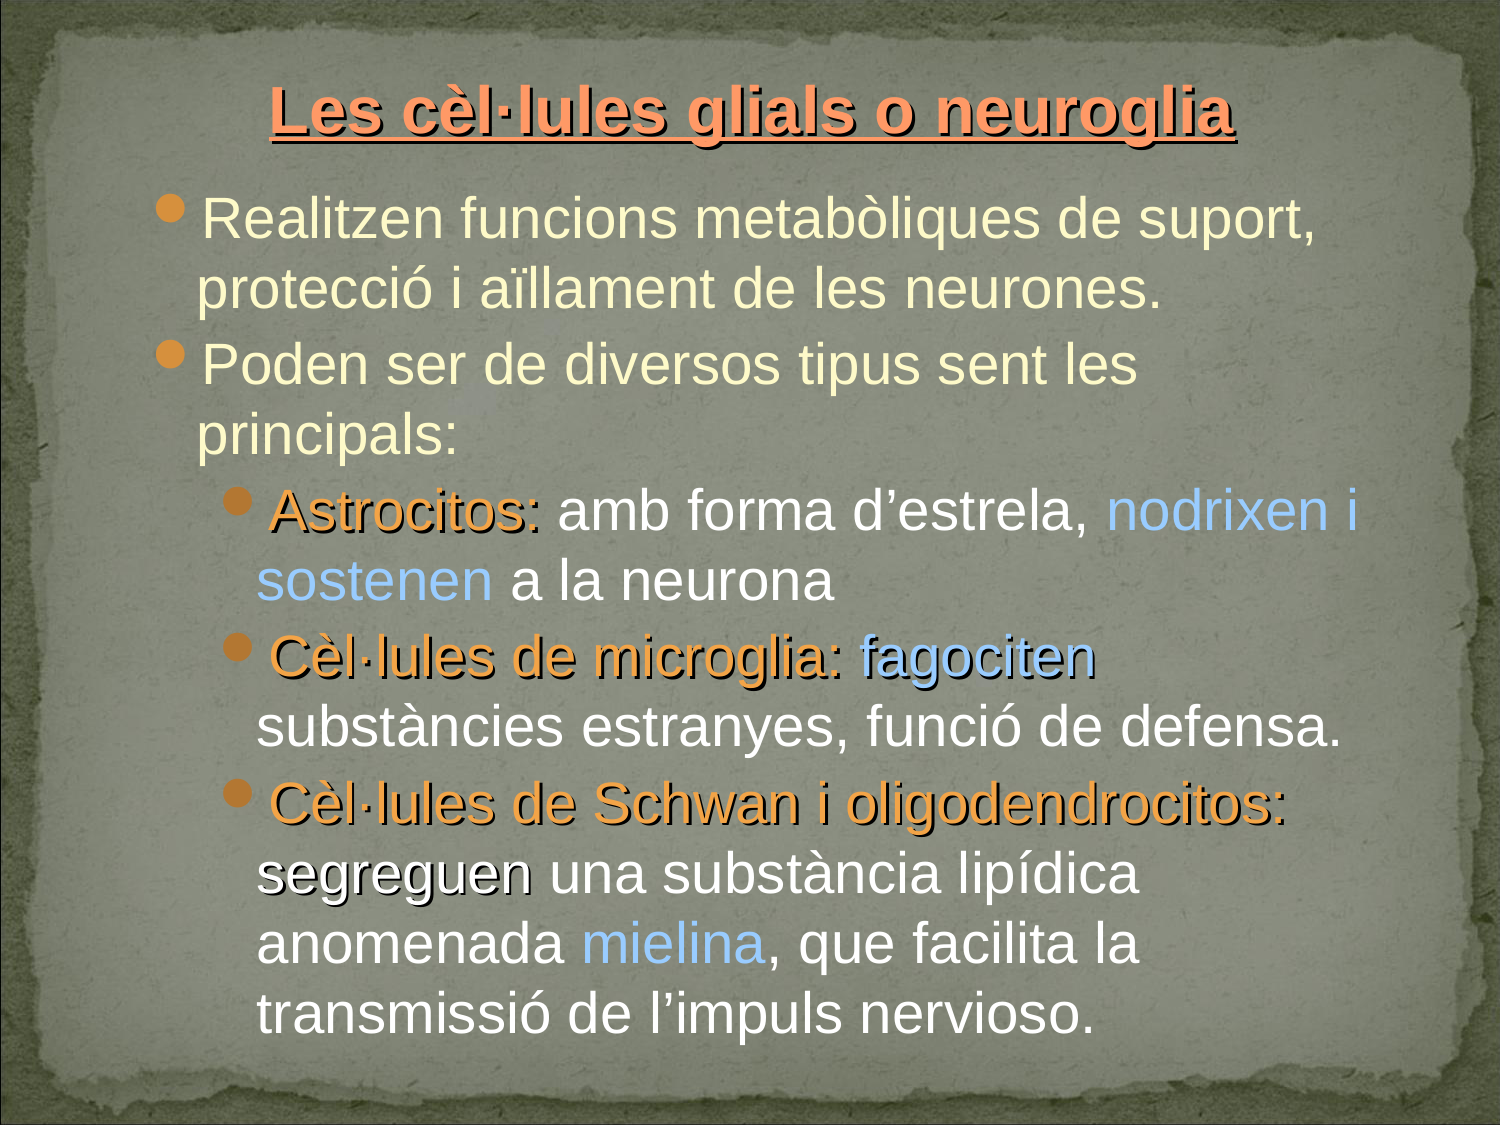

# Les cèl·lules glials o neuroglia
Realitzen funcions metabòliques de suport, protecció i aïllament de les neurones.
Poden ser de diversos tipus sent les principals:
Astrocitos: amb forma d’estrela, nodrixen i sostenen a la neurona
Cèl·lules de microglia: fagociten substàncies estranyes, funció de defensa.
Cèl·lules de Schwan i oligodendrocitos: segreguen una substància lipídica anomenada mielina, que facilita la transmissió de l’impuls nervioso.